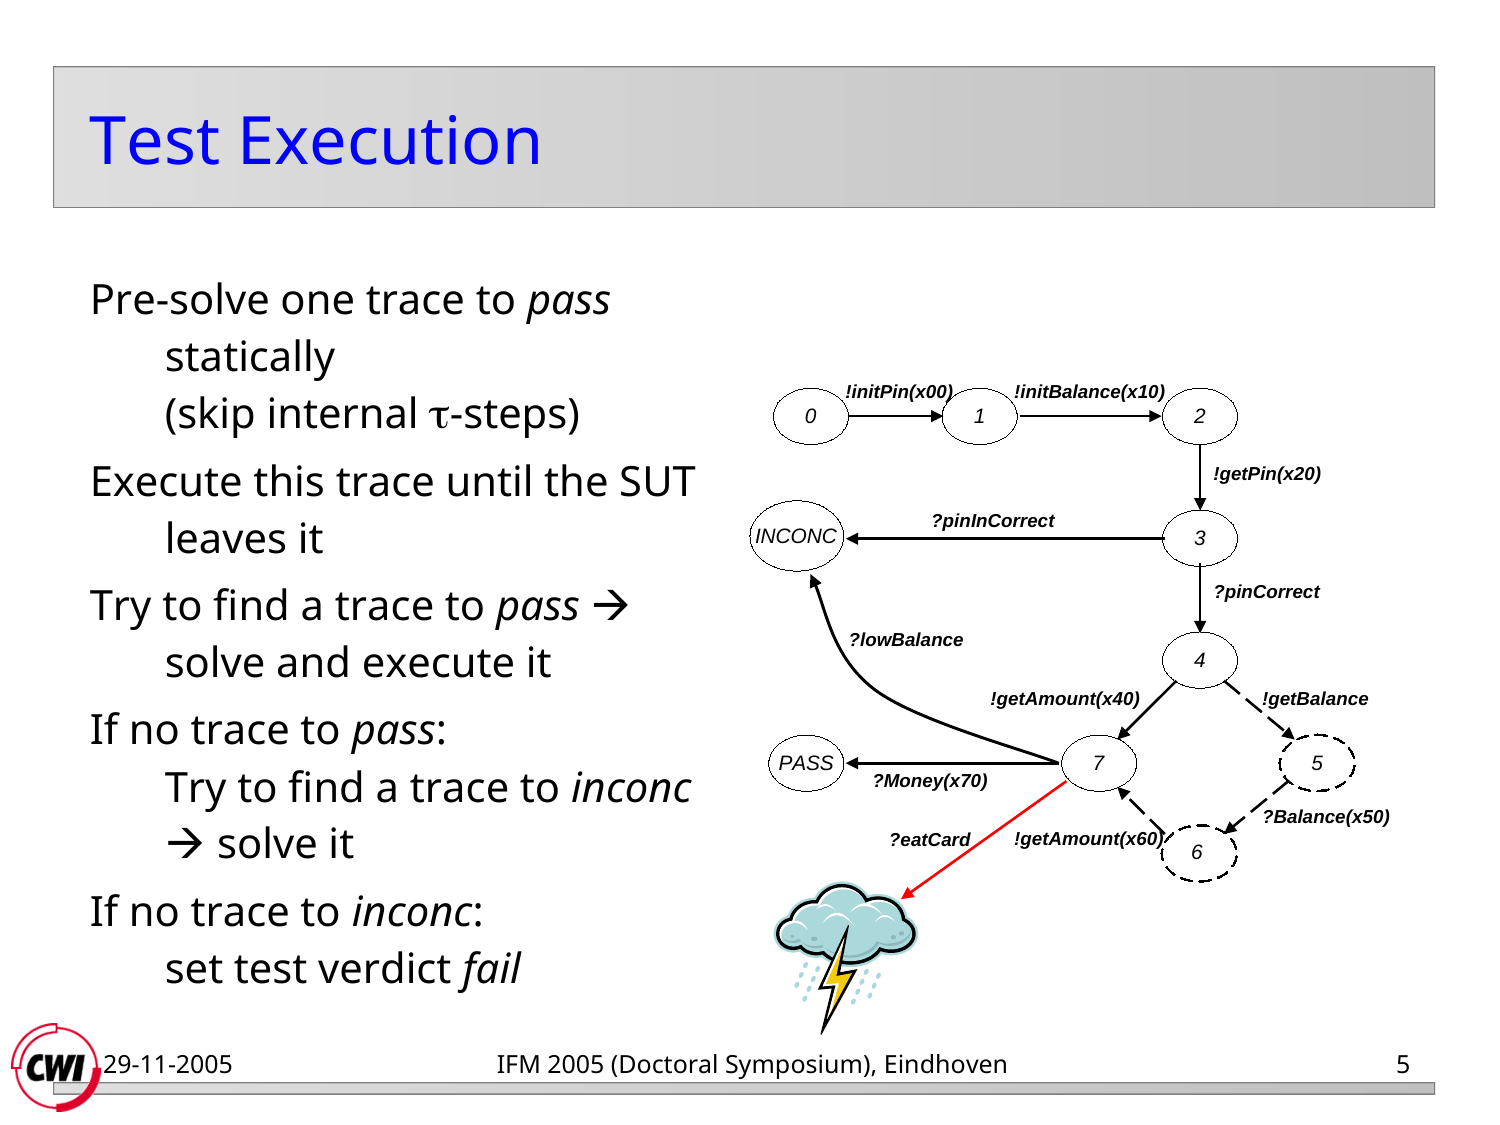

# Test Execution
Pre-solve one trace to pass statically
(skip internal -steps)
Execute this trace until the SUT leaves it
Try to find a trace to pass  solve and execute it
If no trace to pass:
Try to find a trace to inconc  solve it
If no trace to inconc:
set test verdict fail
!initPin(x00)
!initBalance(x10)
0
1
2
!getPin(x20)
?pinInCorrect
INCONC
3
?pinCorrect
?lowBalance
4
!getAmount(x40)
!getBalance
PASS
7
5
?Money(x70)
?Balance(x50)
!getAmount(x60)
?eatCard
6
29-11-2005
IFM 2005 (Doctoral Symposium), Eindhoven
5